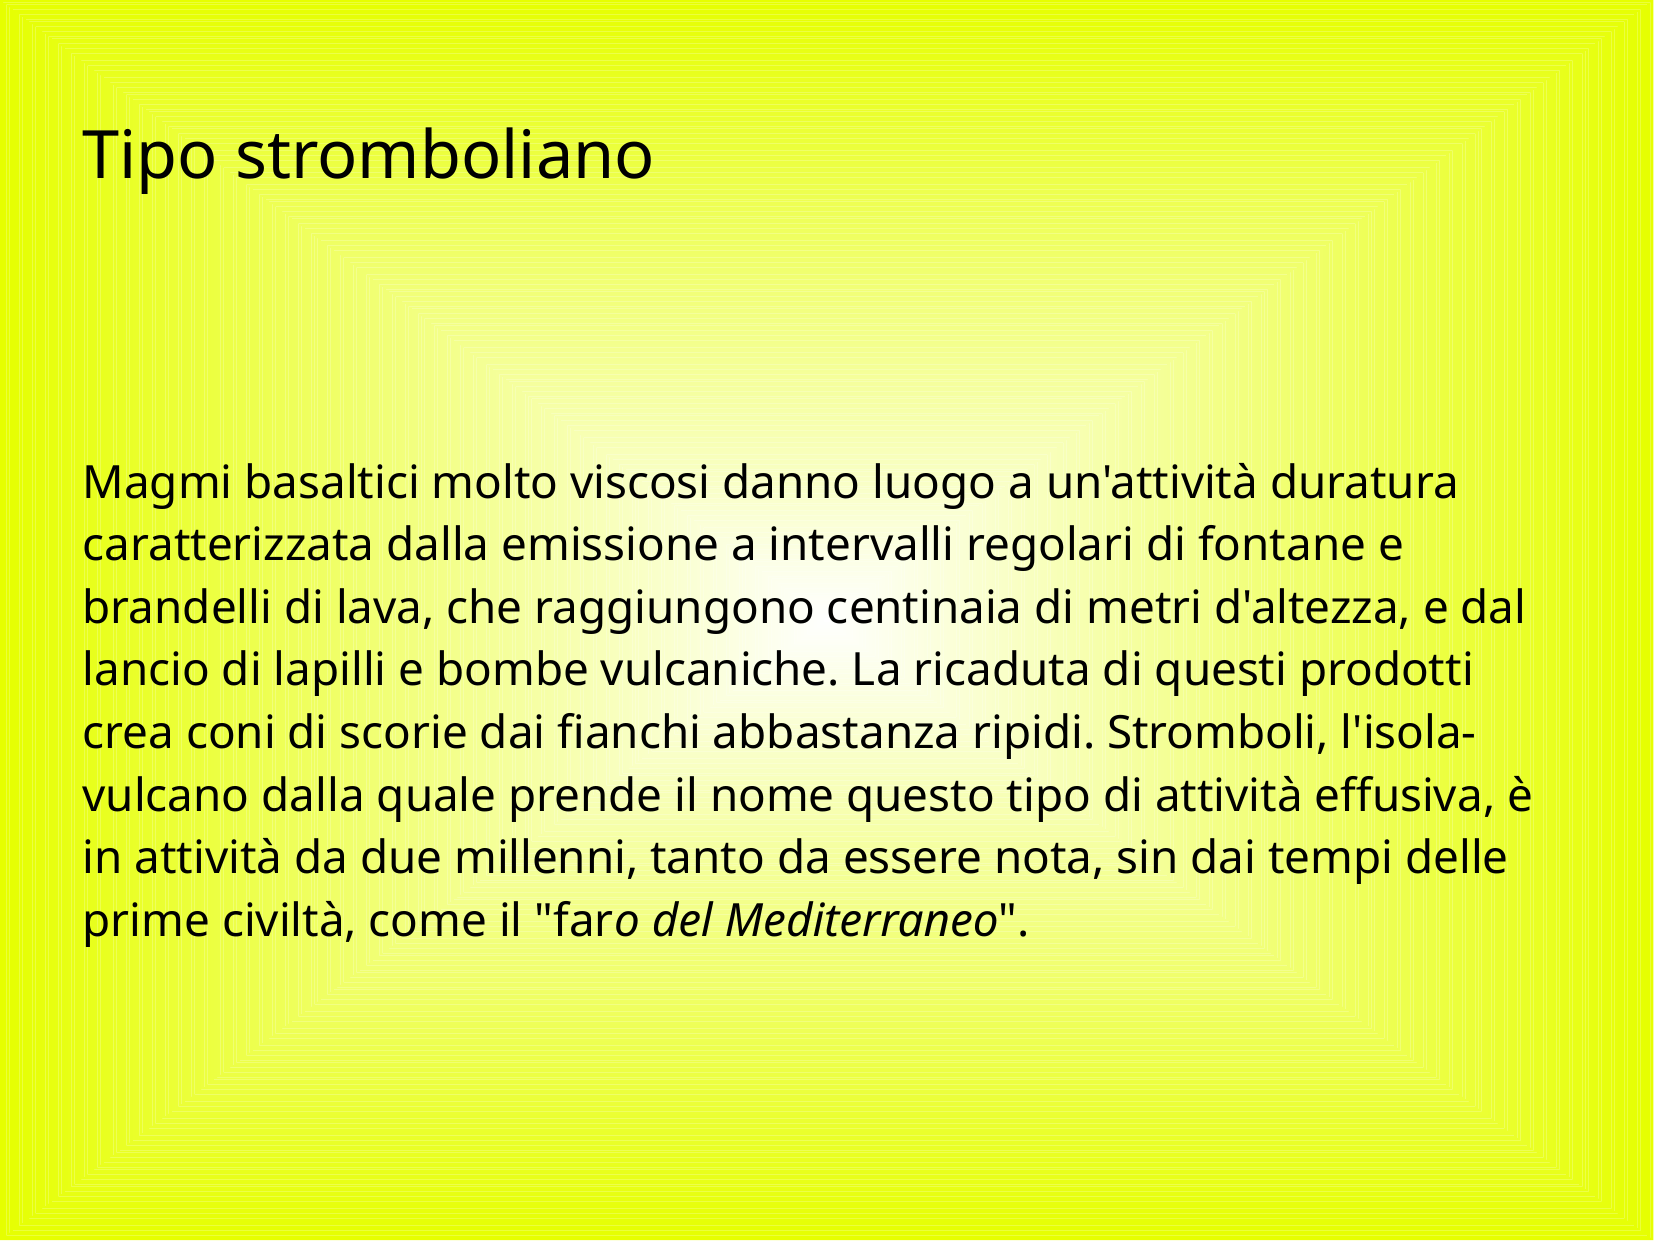

# Tipo stromboliano
Magmi basaltici molto viscosi danno luogo a un'attività duratura caratterizzata dalla emissione a intervalli regolari di fontane e brandelli di lava, che raggiungono centinaia di metri d'altezza, e dal lancio di lapilli e bombe vulcaniche. La ricaduta di questi prodotti crea coni di scorie dai fianchi abbastanza ripidi. Stromboli, l'isola-vulcano dalla quale prende il nome questo tipo di attività effusiva, è in attività da due millenni, tanto da essere nota, sin dai tempi delle prime civiltà, come il "faro del Mediterraneo".